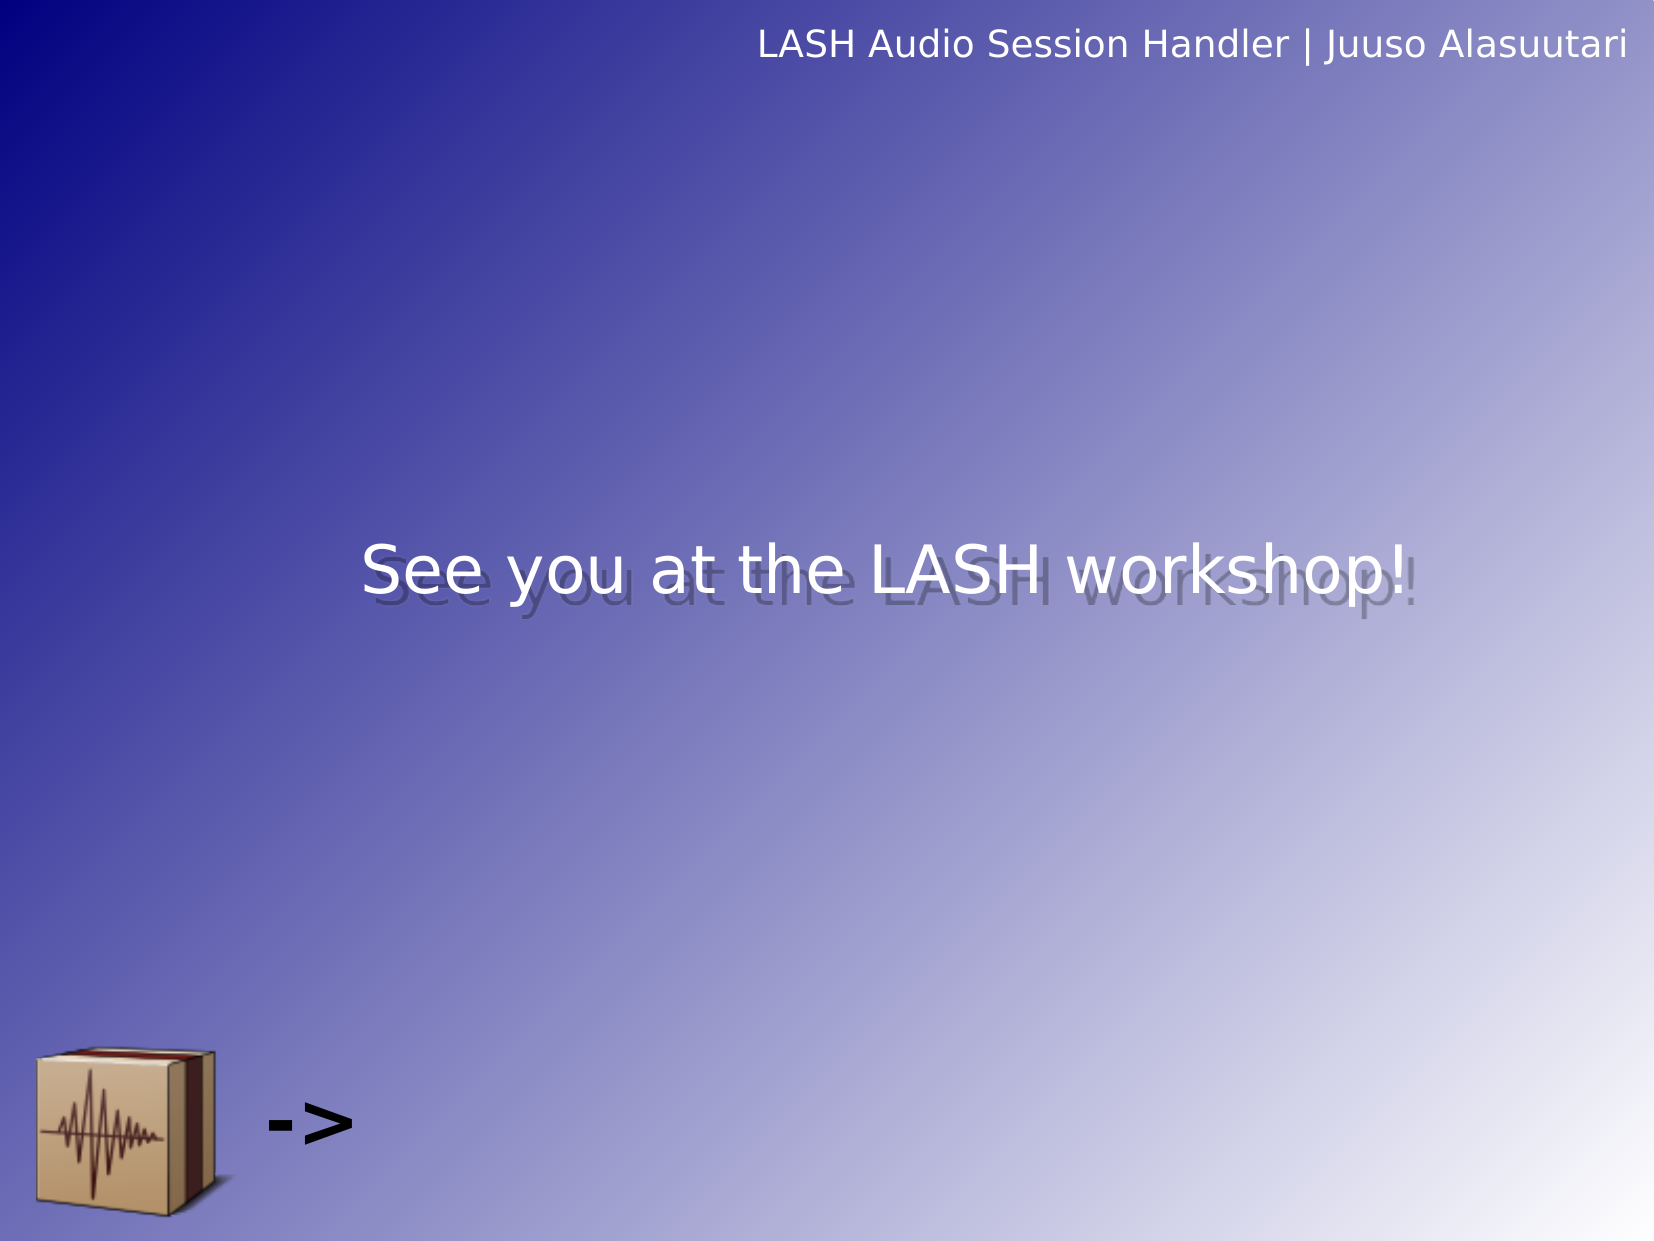

See you at the LASH workshop!
# ->